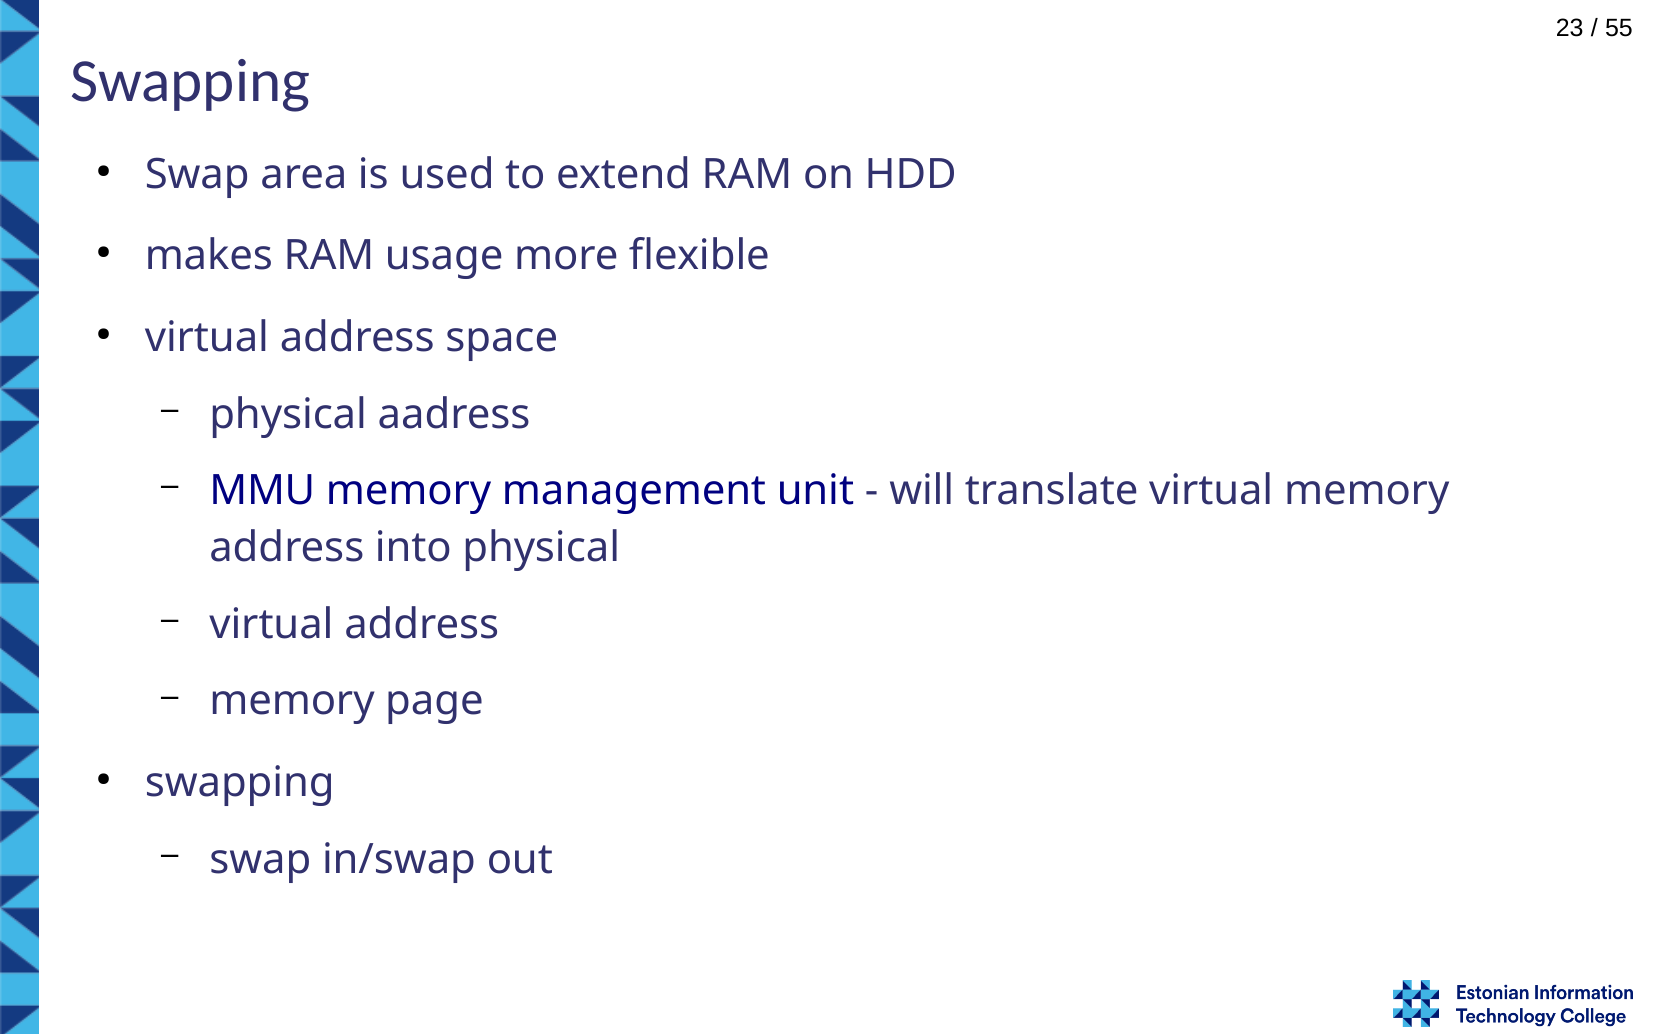

# Swapping
Swap area is used to extend RAM on HDD
makes RAM usage more flexible
virtual address space
physical aadress
MMU memory management unit - will translate virtual memory address into physical
virtual address
memory page
swapping
swap in/swap out